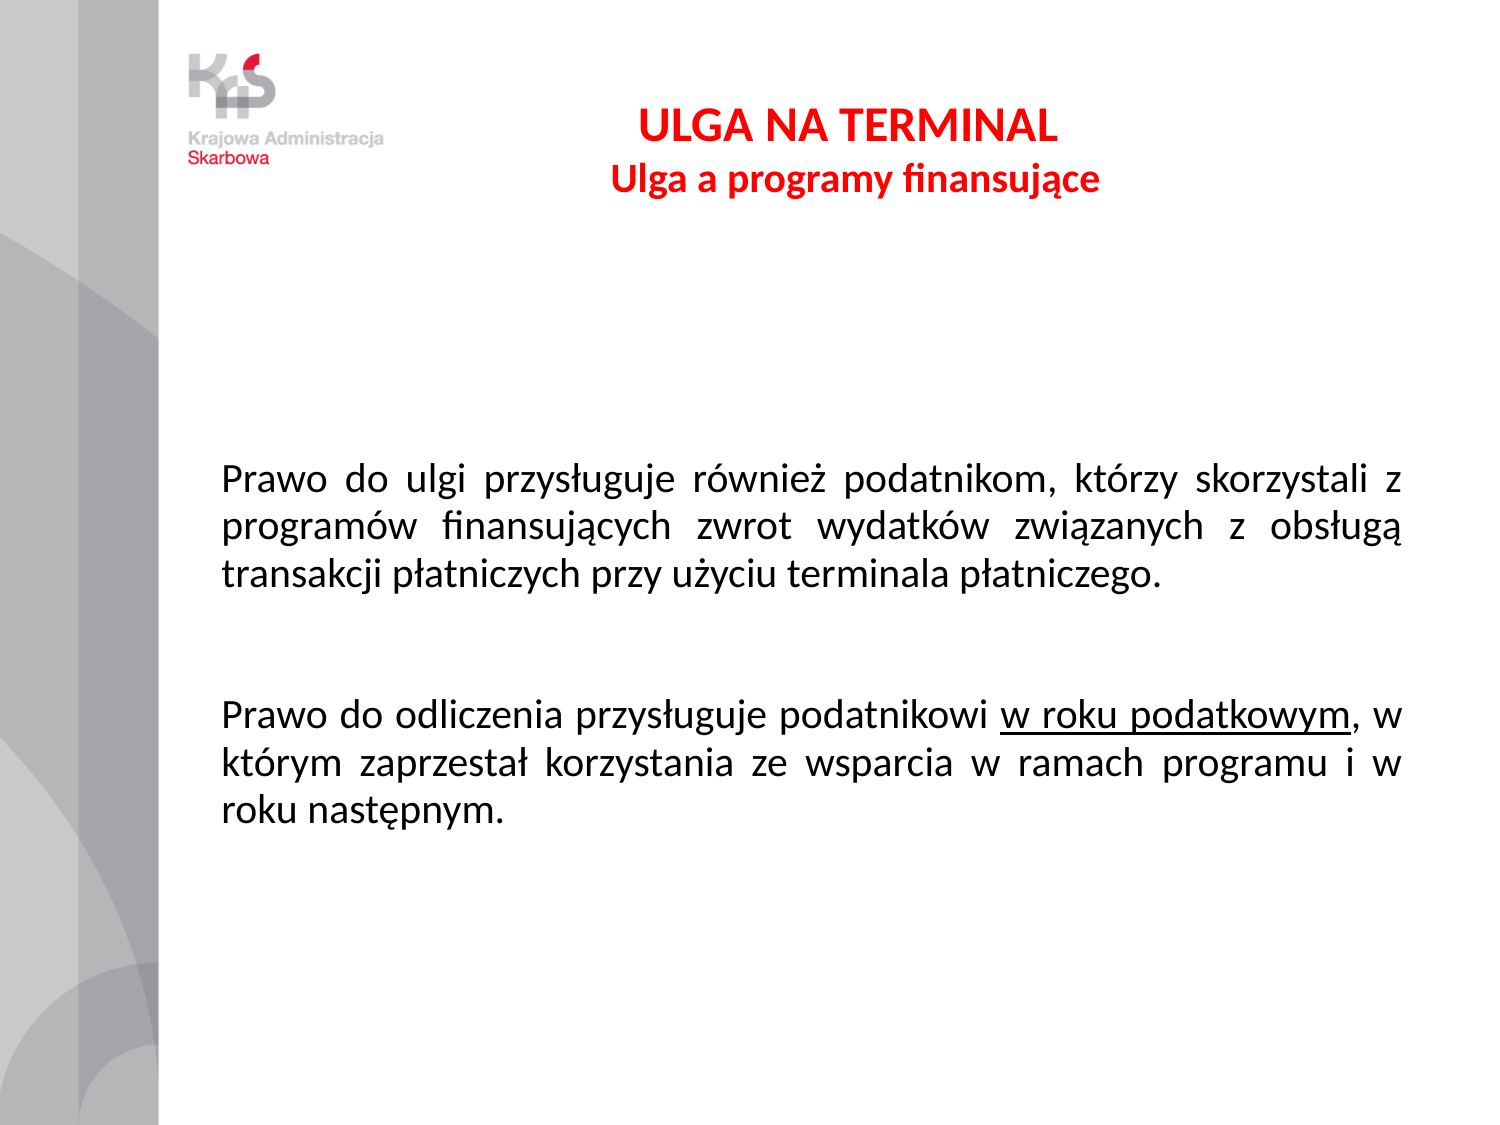

# Ulga na terminal Ulga a programy finansujące
Prawo do ulgi przysługuje również podatnikom, którzy skorzystali z programów finansujących zwrot wydatków związanych z obsługą transakcji płatniczych przy użyciu terminala płatniczego.
Prawo do odliczenia przysługuje podatnikowi w roku podatkowym, w którym zaprzestał korzystania ze wsparcia w ramach programu i w roku następnym.